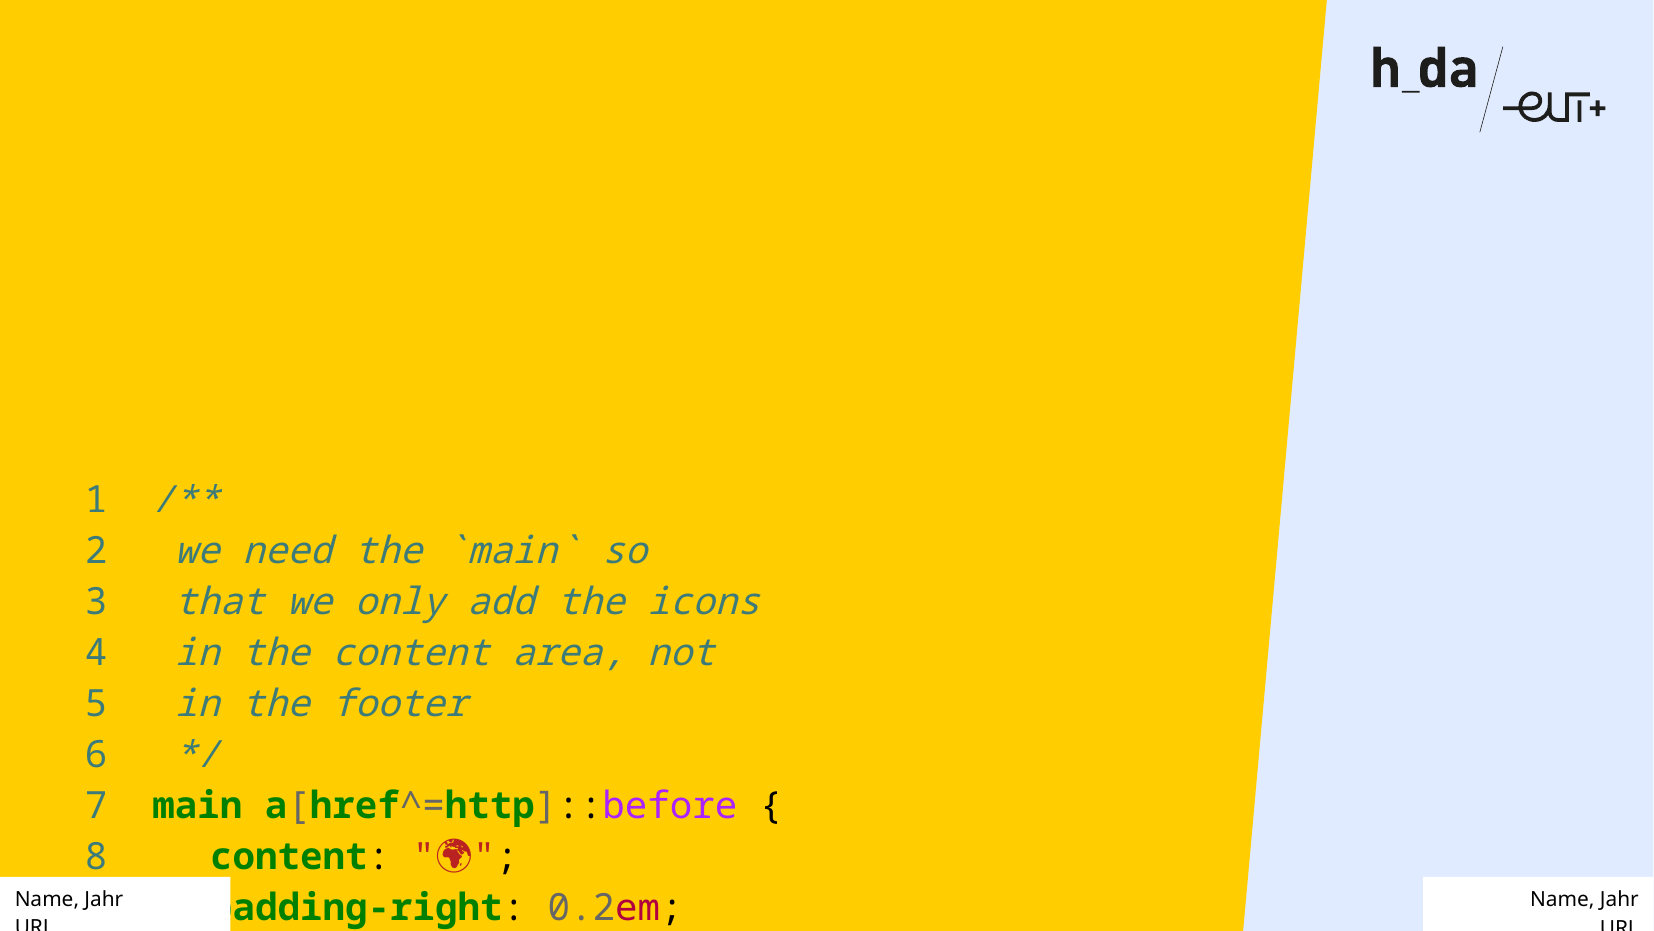

1 /**
 2 we need the `main` so
 3 that we only add the icons
 4 in the content area, not
 5 in the footer
 6 */
 7 main a[href^=http]::before {
 8 	content: "🌍";
 9 	padding-right: 0.2em;
10 }
Name, Jahr
URL
Name, Jahr
URL
20